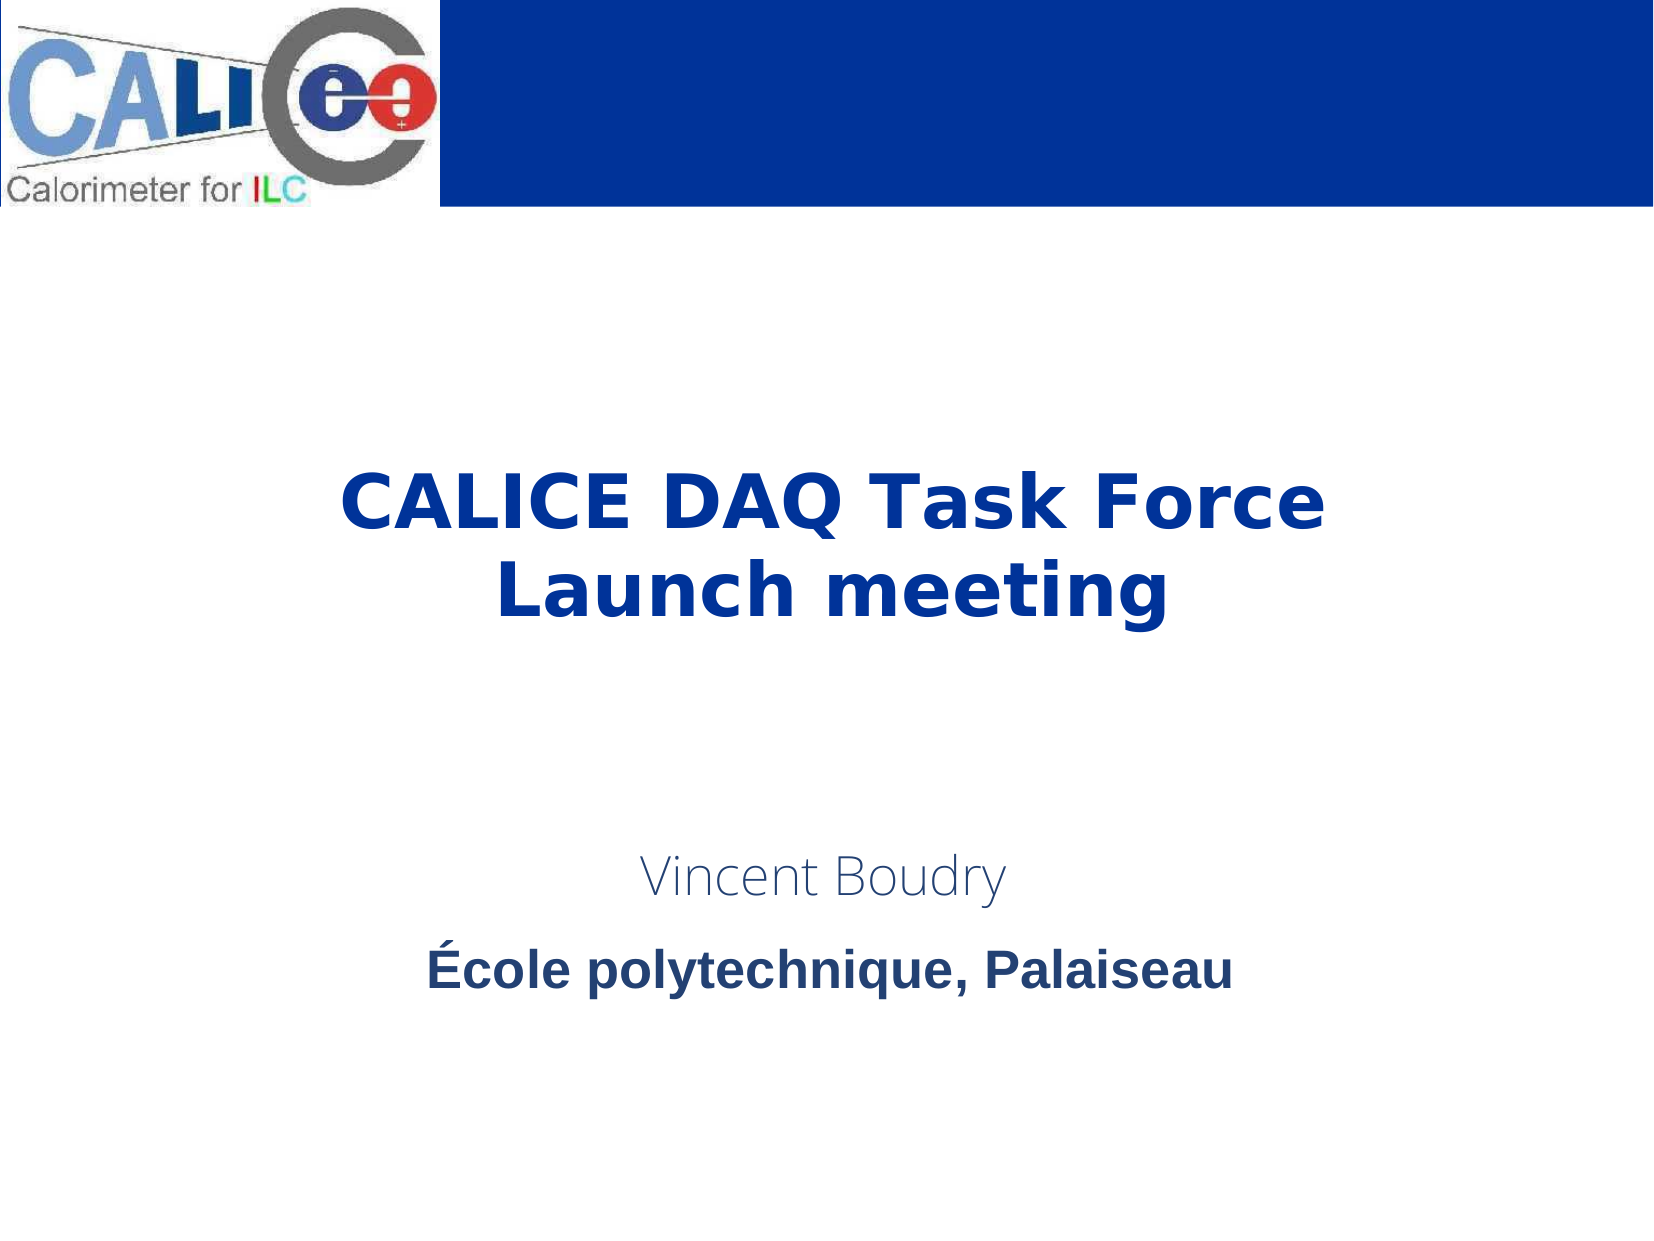

# CALICE DAQ Task Force Launch meeting
Vincent Boudry
École polytechnique, Palaiseau